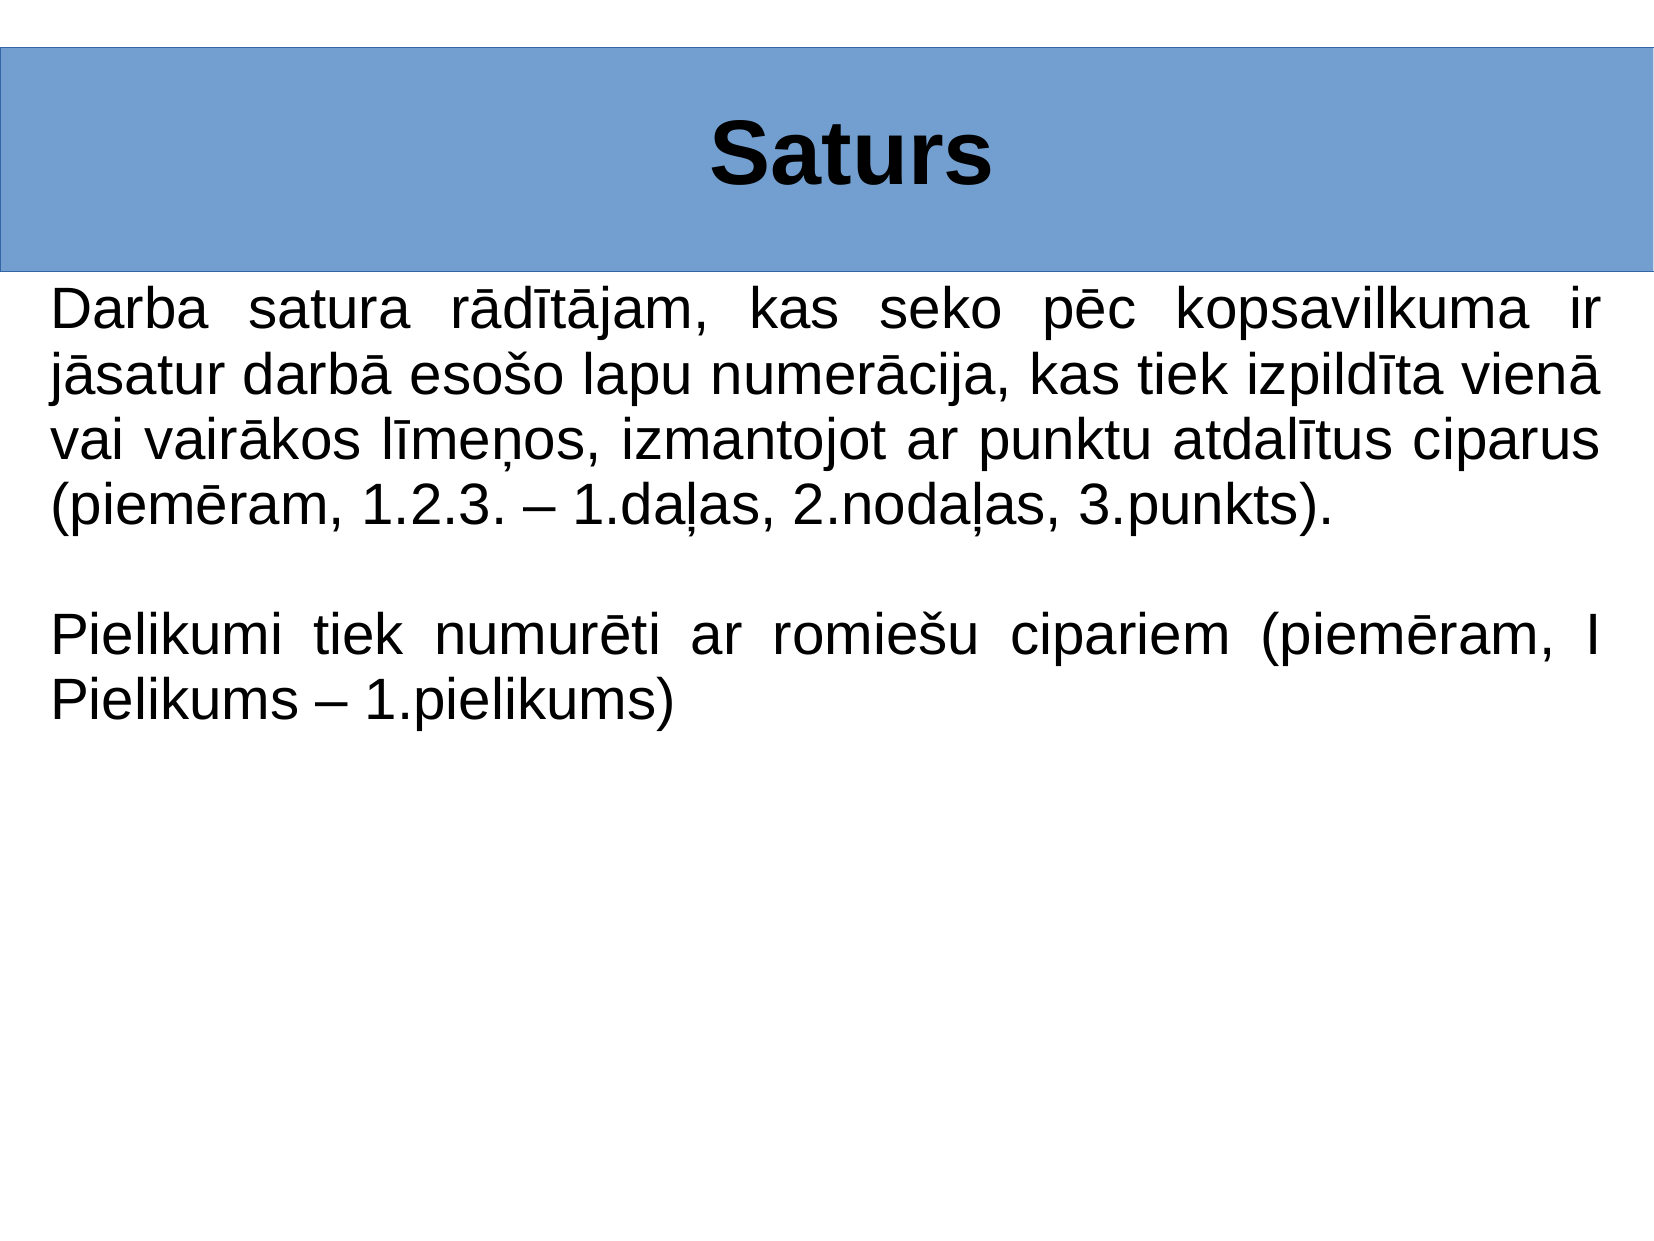

# Saturs
Darba satura rādītājam, kas seko pēc kopsavilkuma ir jāsatur darbā esošo lapu numerācija, kas tiek izpildīta vienā vai vairākos līmeņos, izmantojot ar punktu atdalītus ciparus (piemēram, 1.2.3. – 1.daļas, 2.nodaļas, 3.punkts).
Pielikumi tiek numurēti ar romiešu cipariem (piemēram, I Pielikums – 1.pielikums)